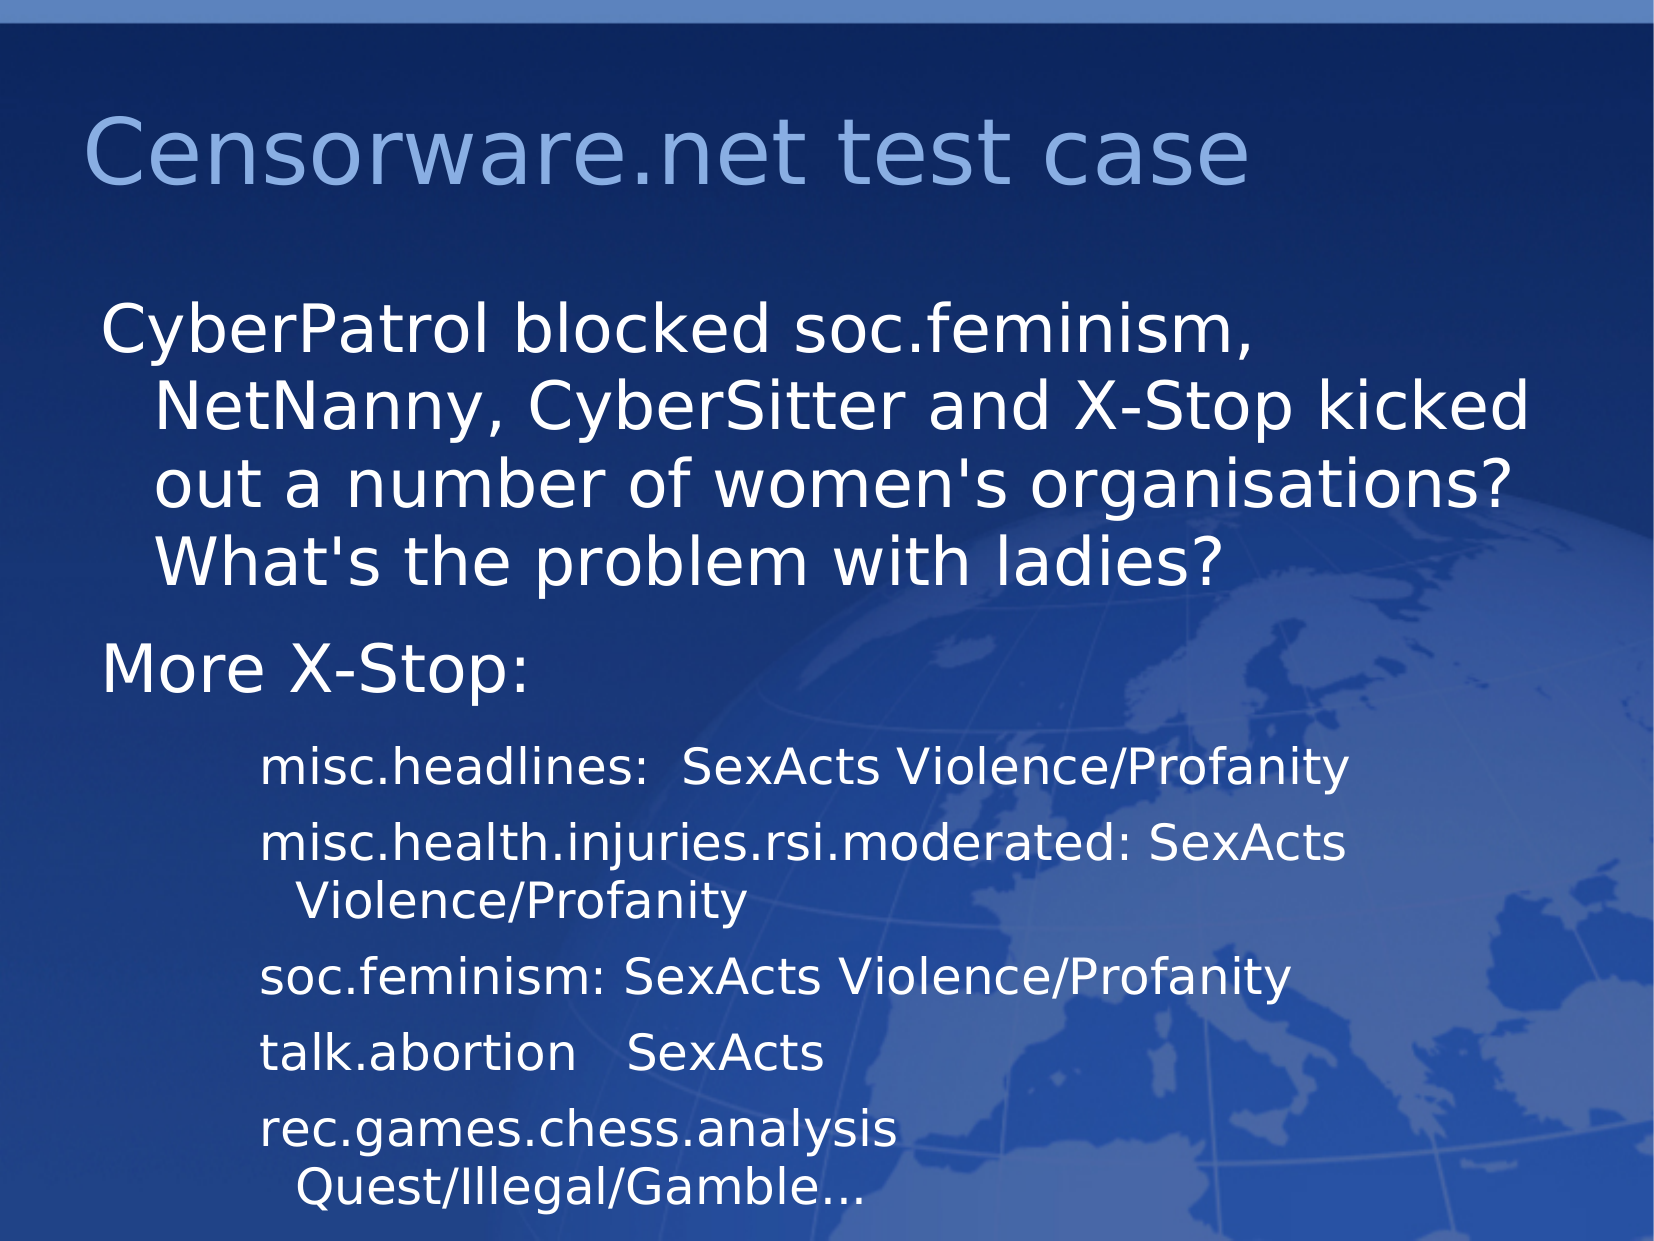

# Censorware.net test case
CyberPatrol blocked soc.feminism, NetNanny, CyberSitter and X-Stop kicked out a number of women's organisations? What's the problem with ladies?
More X-Stop:
misc.headlines: SexActs Violence/Profanity
misc.health.injuries.rsi.moderated: SexActs Violence/Profanity
soc.feminism: SexActs Violence/Profanity
talk.abortion SexActs
rec.games.chess.analysis Quest/Illegal/Gamble...